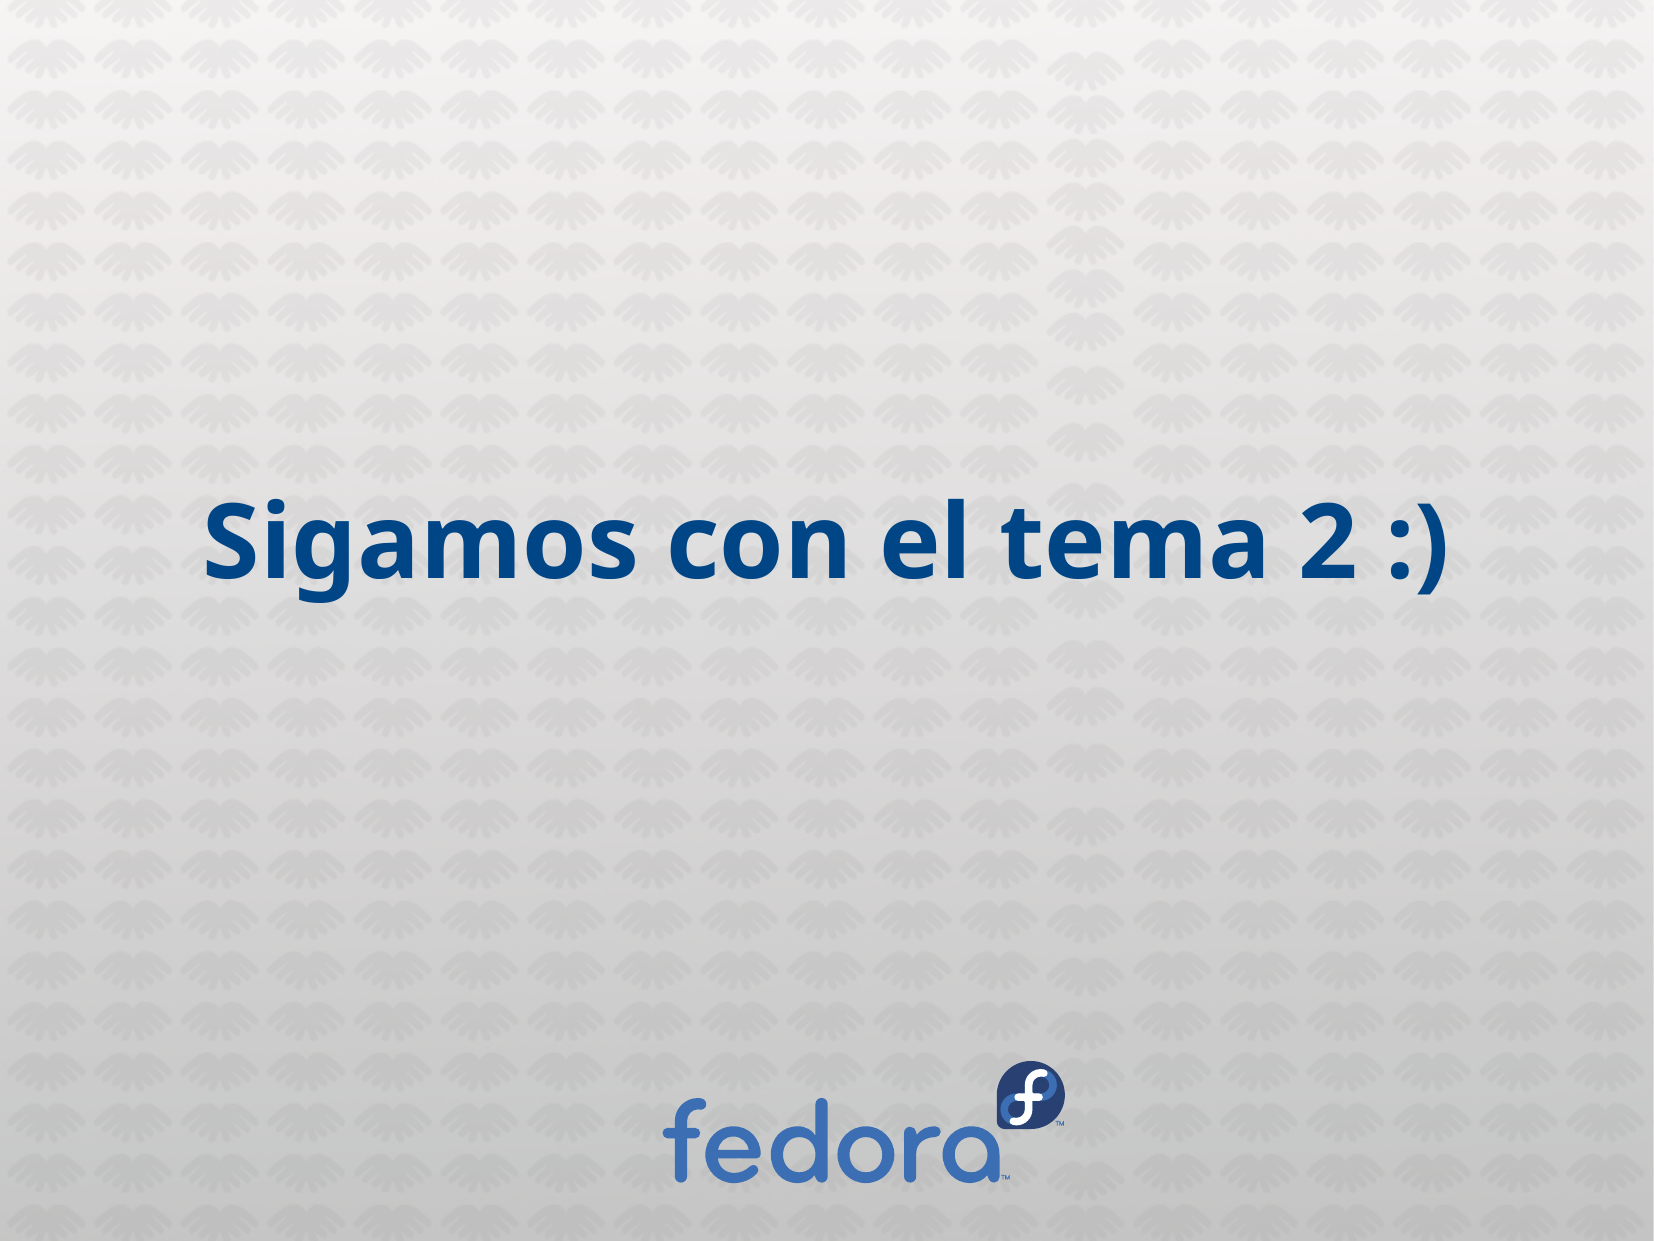

# Sigamos con el tema 2 :)